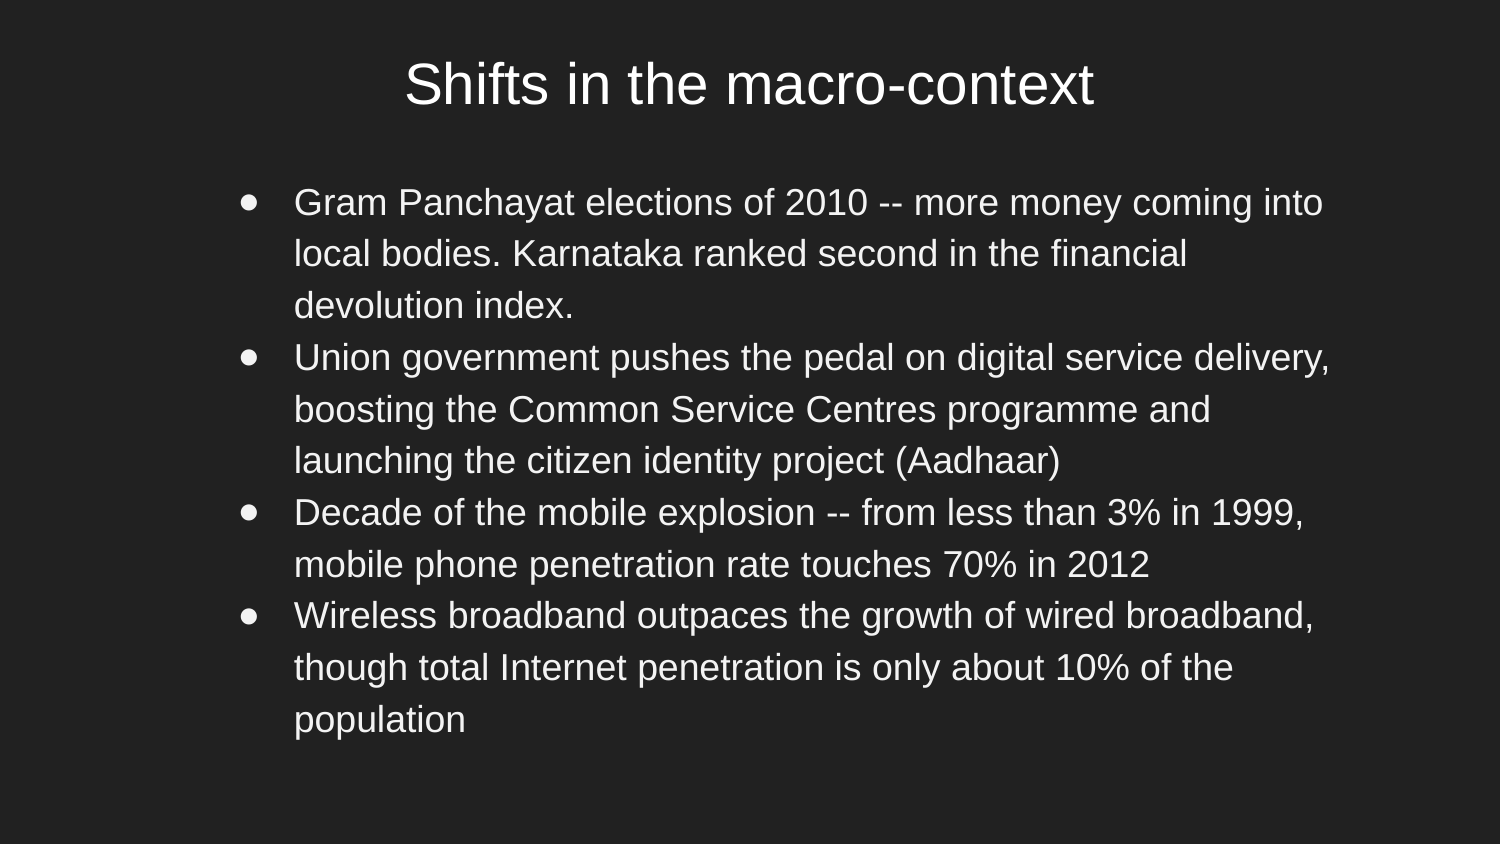

# Shifts in the macro-context
Gram Panchayat elections of 2010 -- more money coming into local bodies. Karnataka ranked second in the financial devolution index.
Union government pushes the pedal on digital service delivery, boosting the Common Service Centres programme and launching the citizen identity project (Aadhaar)
Decade of the mobile explosion -- from less than 3% in 1999, mobile phone penetration rate touches 70% in 2012
Wireless broadband outpaces the growth of wired broadband, though total Internet penetration is only about 10% of the population